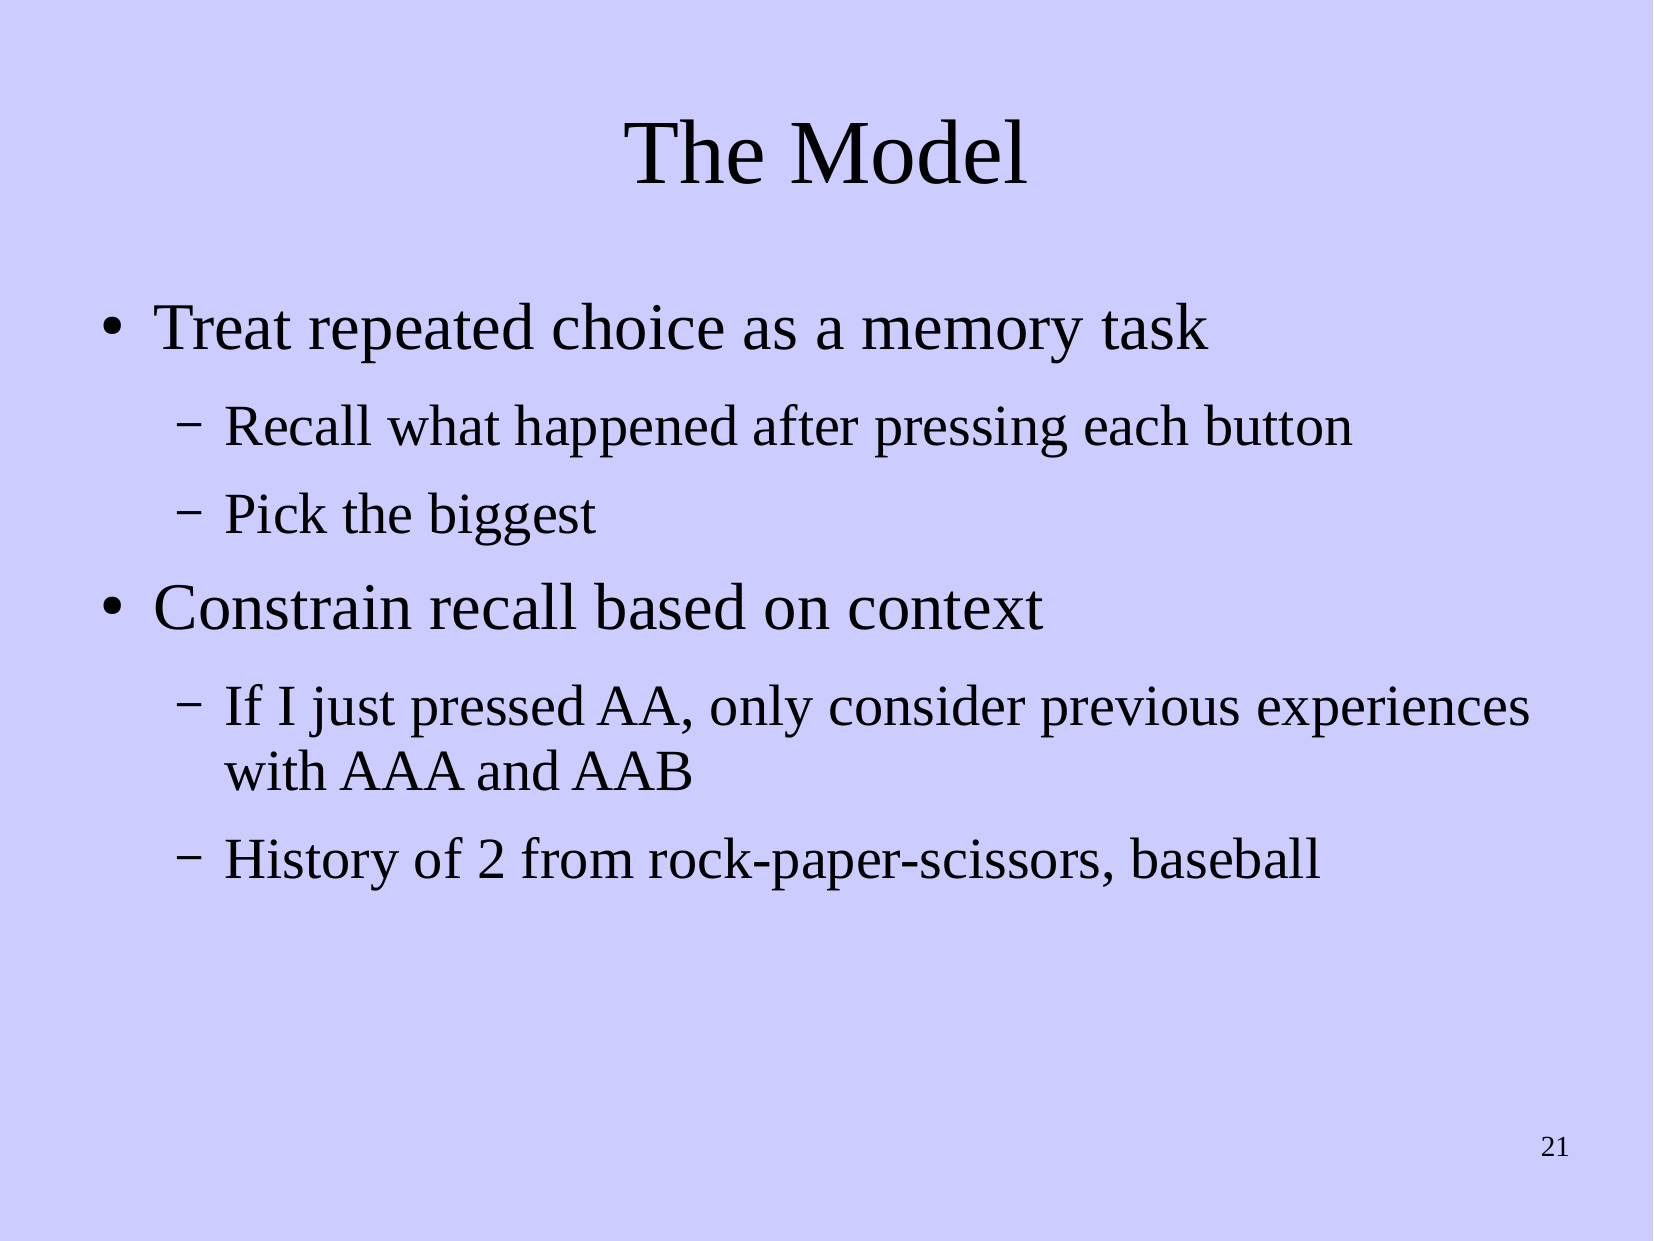

# The Model
Treat repeated choice as a memory task
Recall what happened after pressing each button
Pick the biggest
Constrain recall based on context
If I just pressed AA, only consider previous experiences with AAA and AAB
History of 2 from rock-paper-scissors, baseball
21